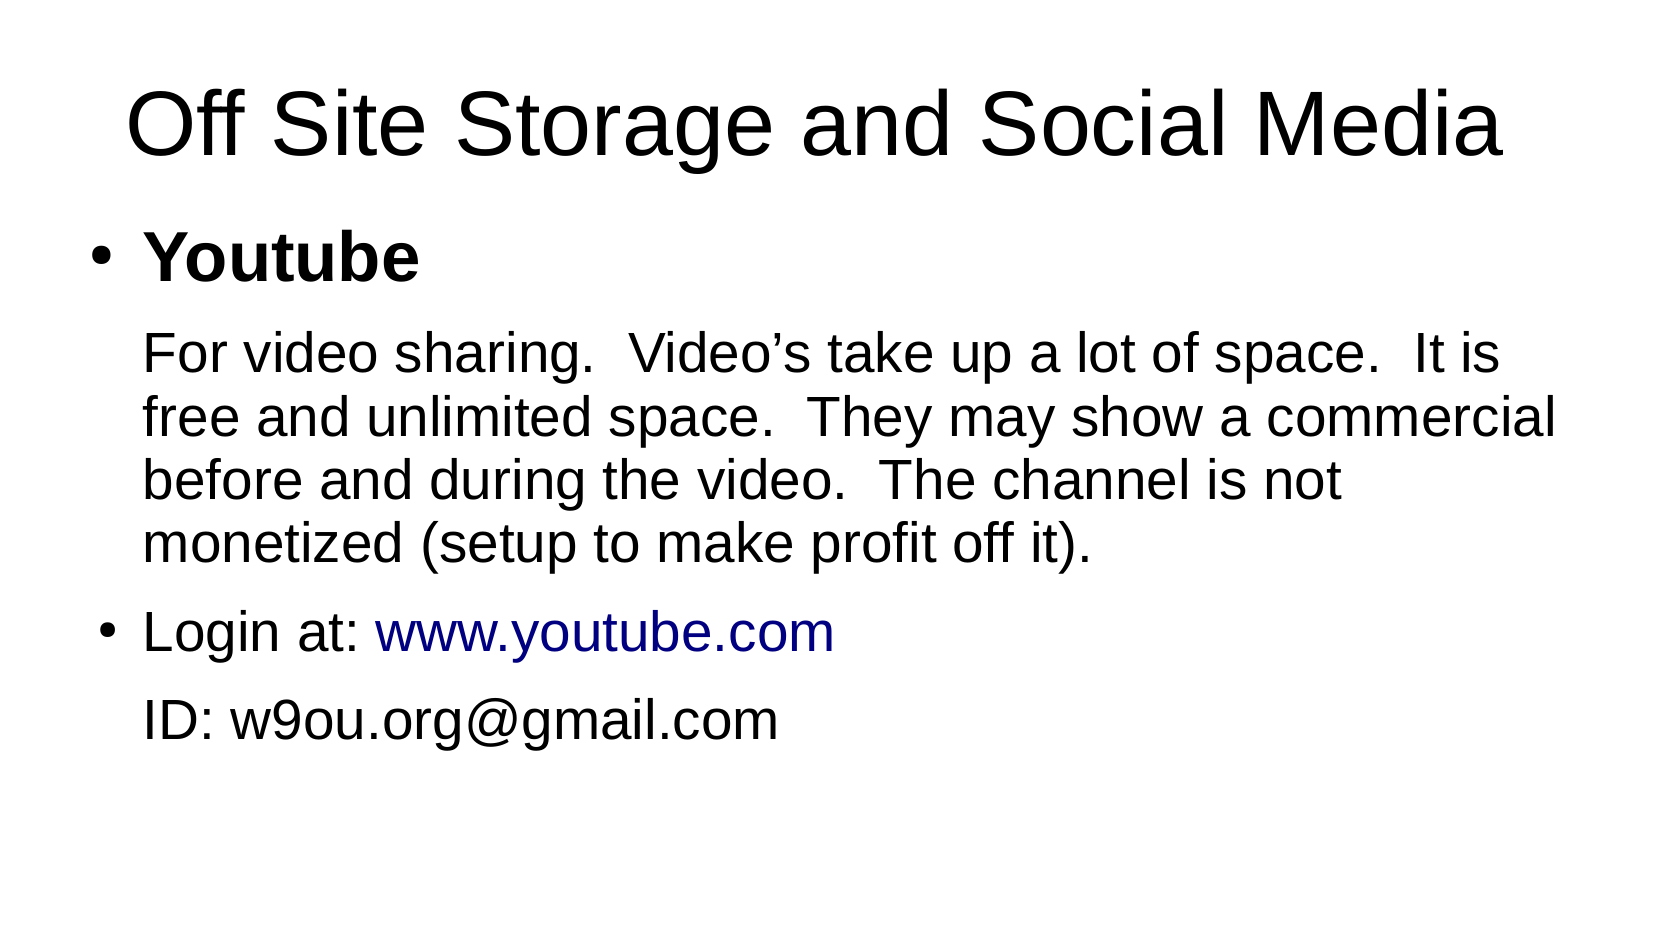

# Off Site Storage and Social Media
Youtube
For video sharing. Video’s take up a lot of space. It is free and unlimited space. They may show a commercial before and during the video. The channel is not monetized (setup to make profit off it).
Login at: www.youtube.com
ID: w9ou.org@gmail.com